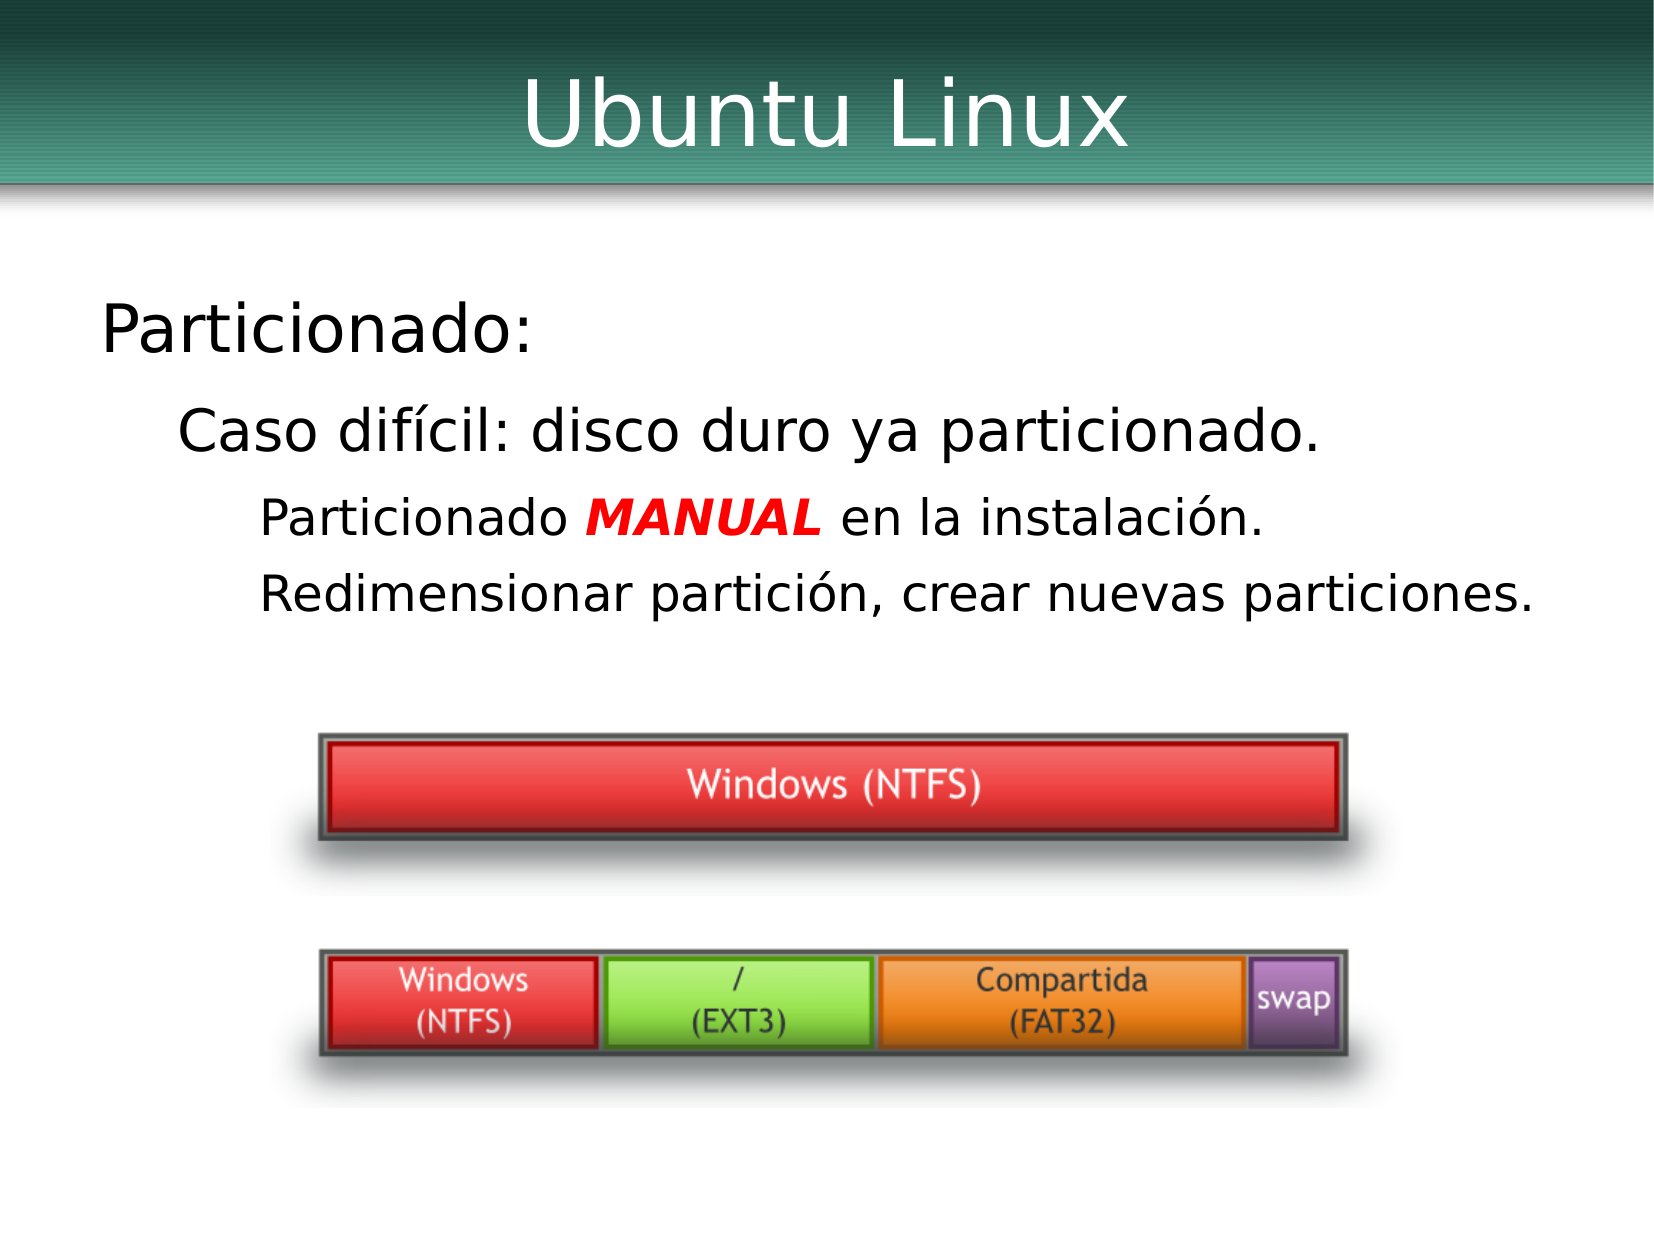

# Ubuntu Linux
Particionado:
Caso difícil: disco duro ya particionado.
Particionado MANUAL en la instalación.
Redimensionar partición, crear nuevas particiones.